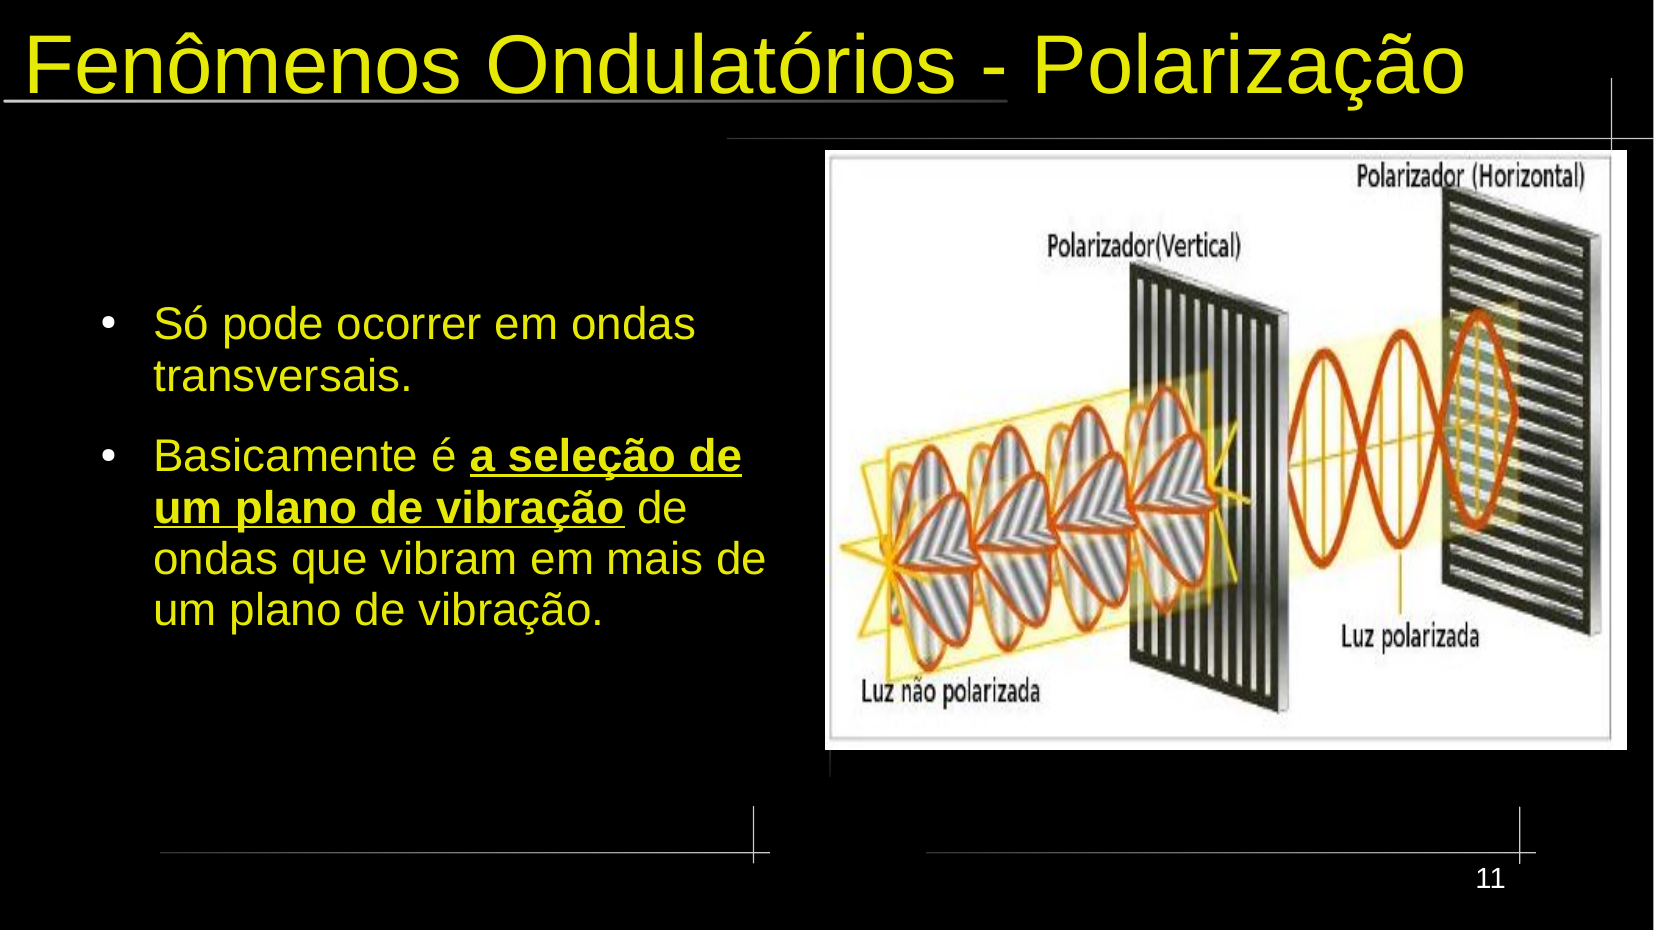

# Fenômenos Ondulatórios - Polarização
Só pode ocorrer em ondas transversais.
Basicamente é a seleção de um plano de vibração de ondas que vibram em mais de um plano de vibração.
11